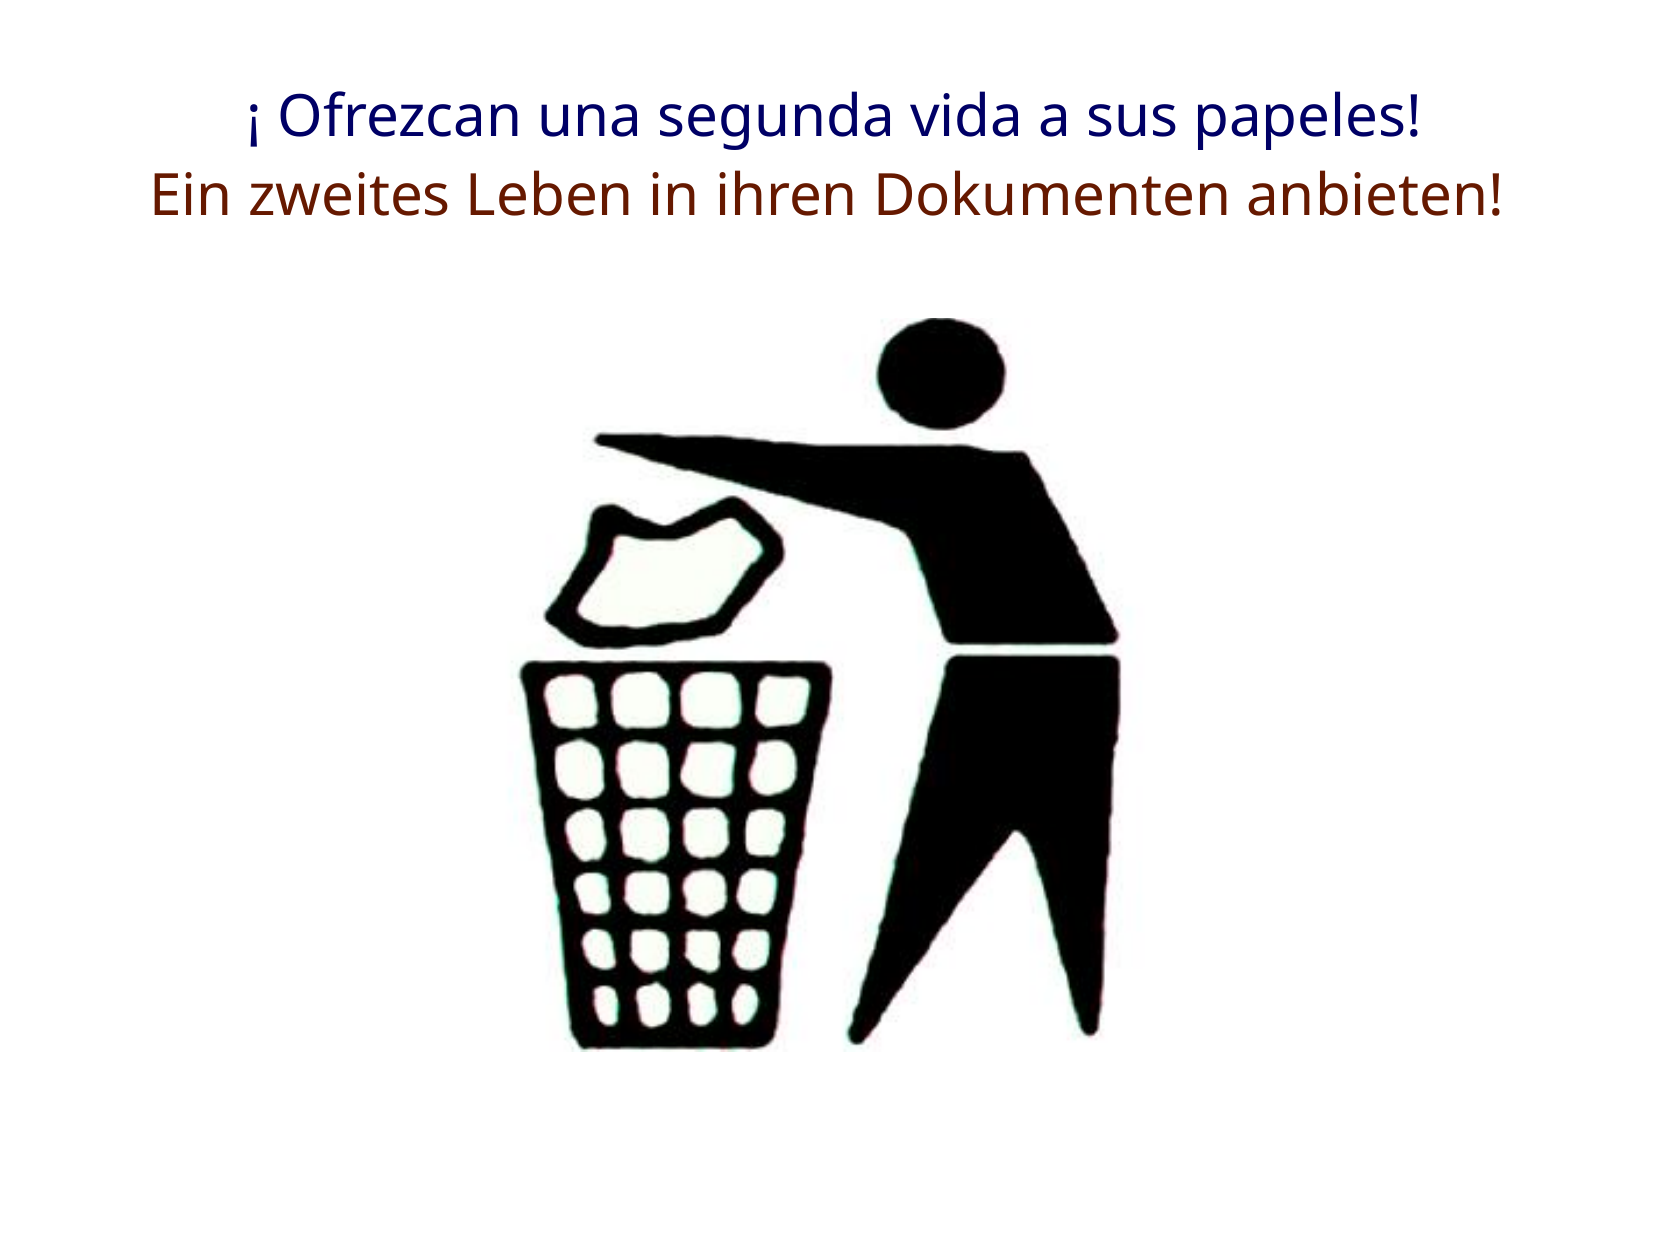

# ¡ Ofrezcan una segunda vida a sus papeles! Ein zweites Leben in ihren Dokumenten anbieten!